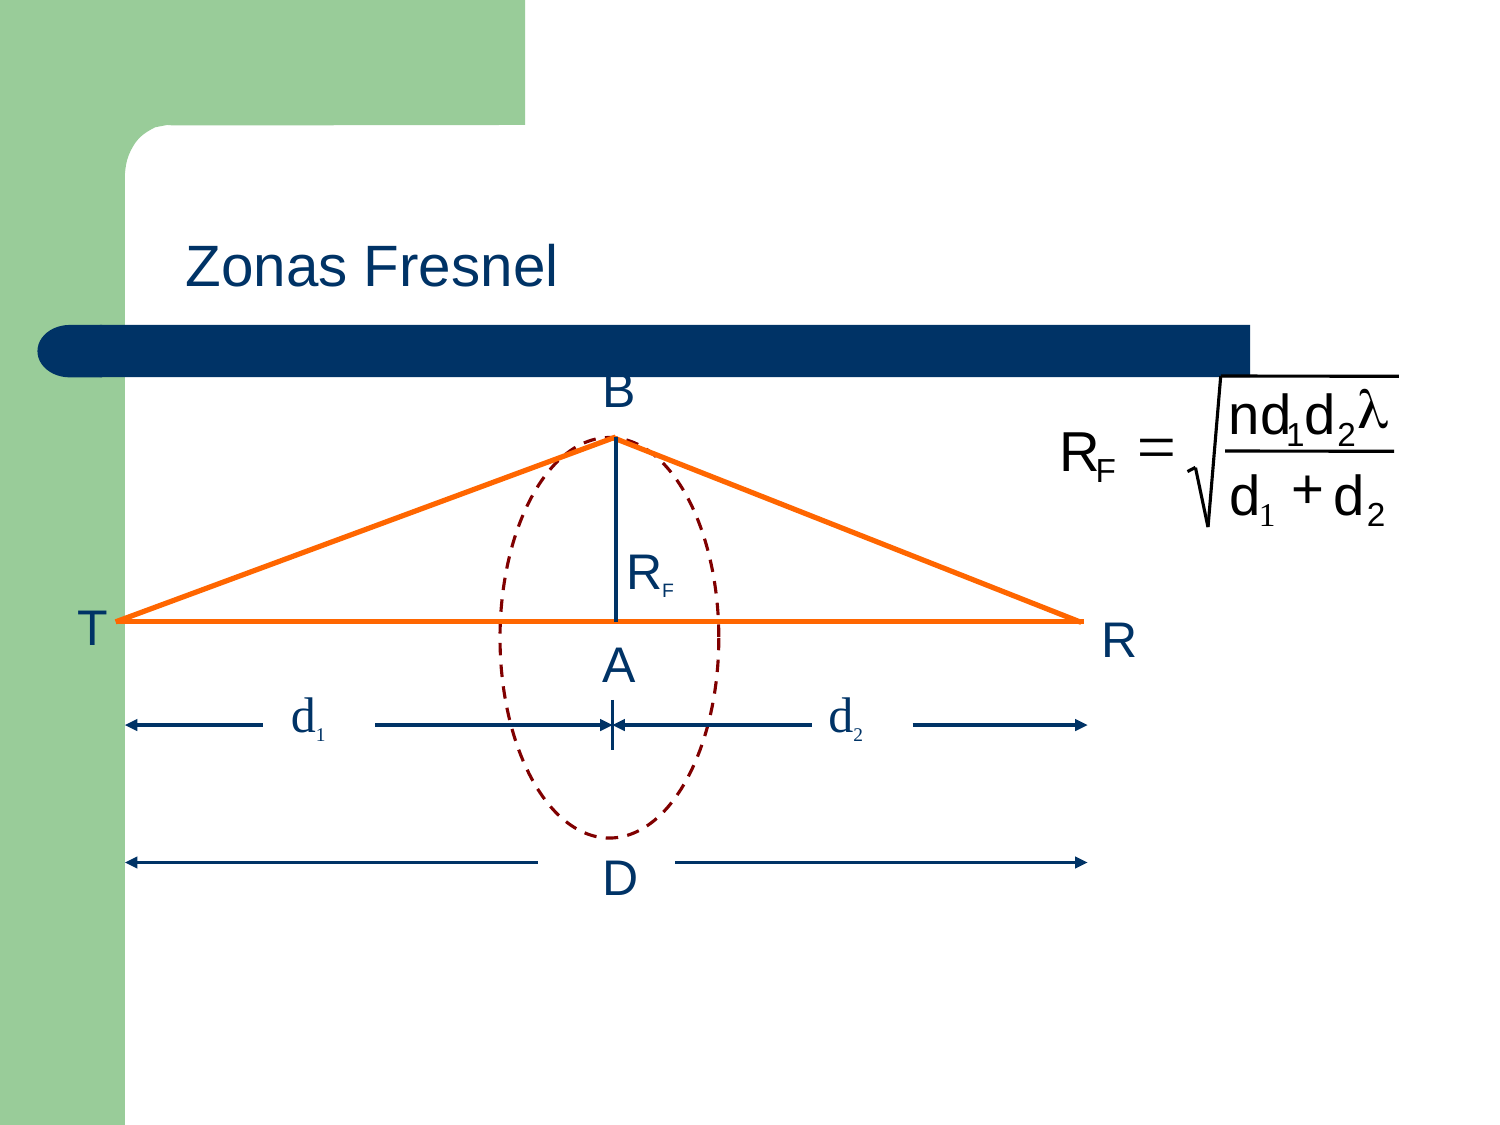

Zonas Fresnel
B
RF
T
R
A
d1
d2
D

nd
d

1
2
R
F
+
d
d
1
2